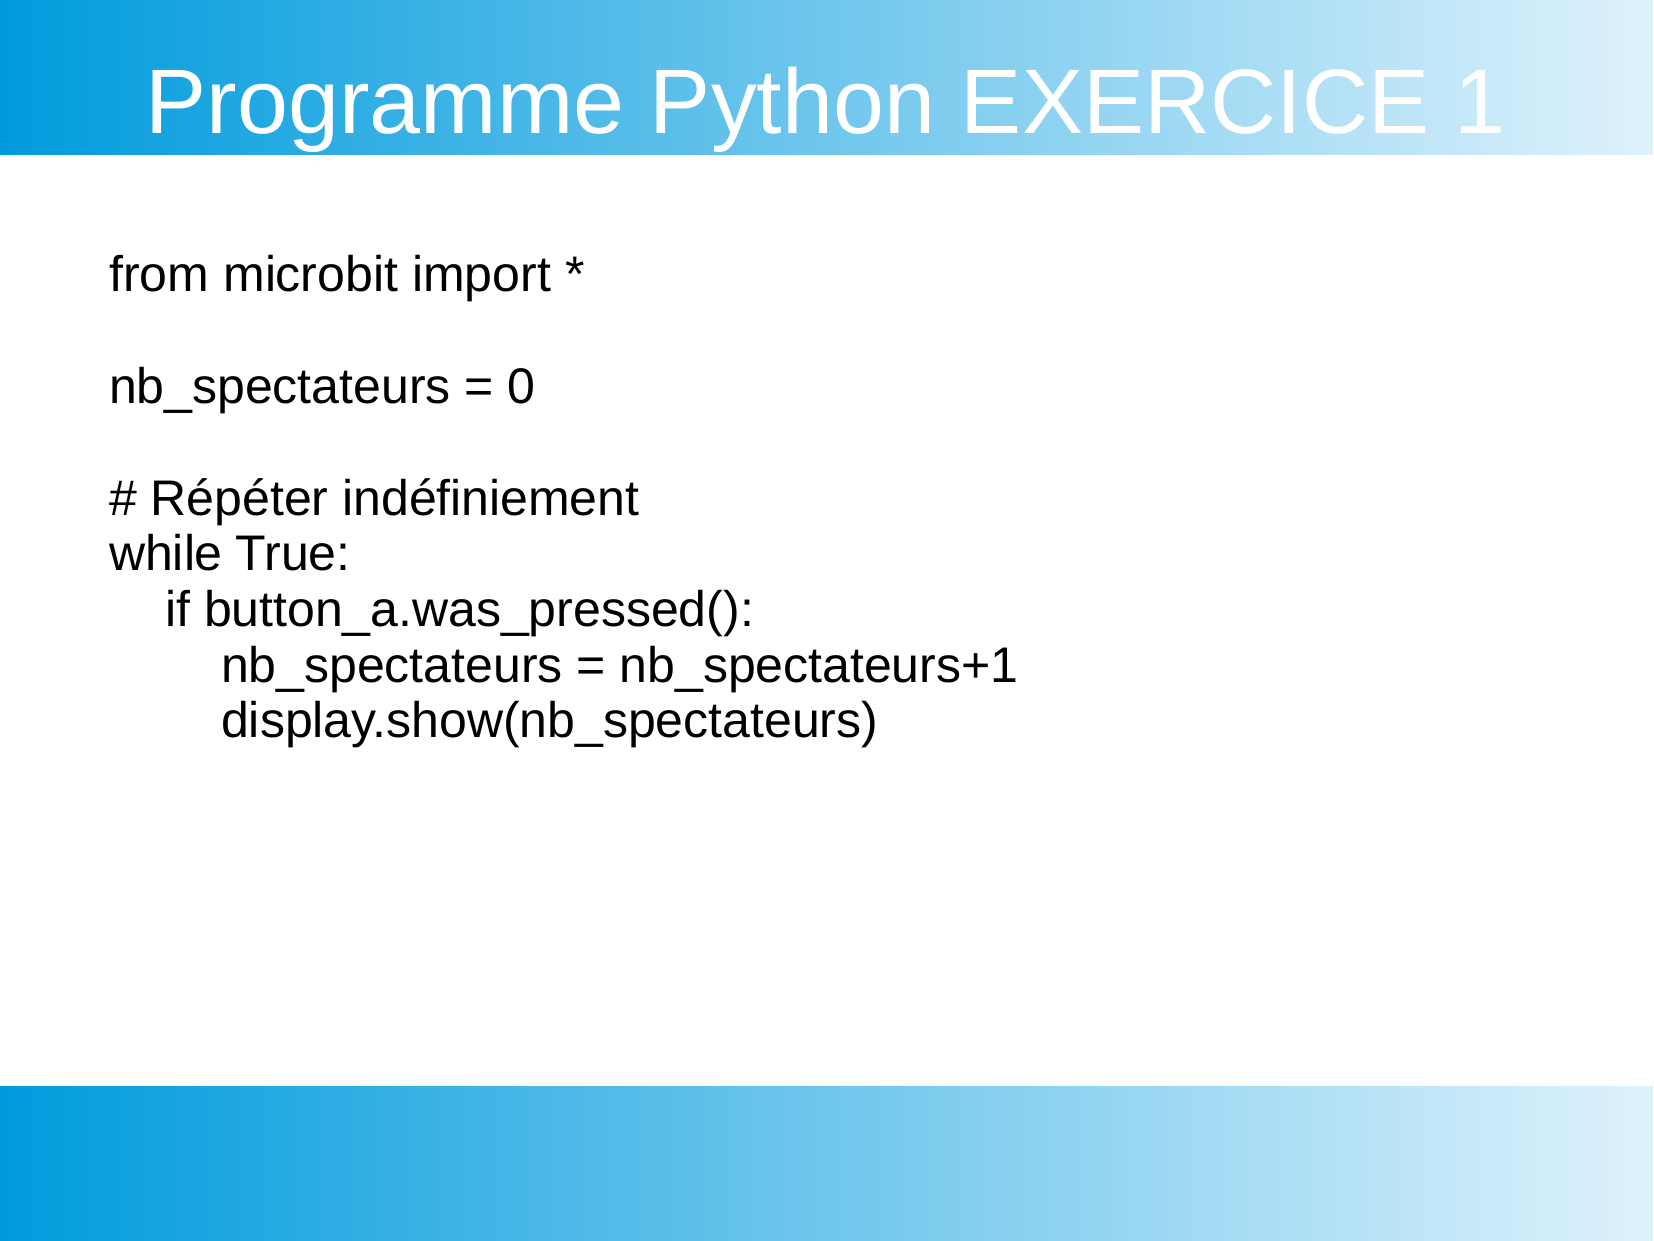

# Programme Python EXERCICE 1
from microbit import *
nb_spectateurs = 0
# Répéter indéfiniement
while True:
 if button_a.was_pressed():
 nb_spectateurs = nb_spectateurs+1
 display.show(nb_spectateurs)